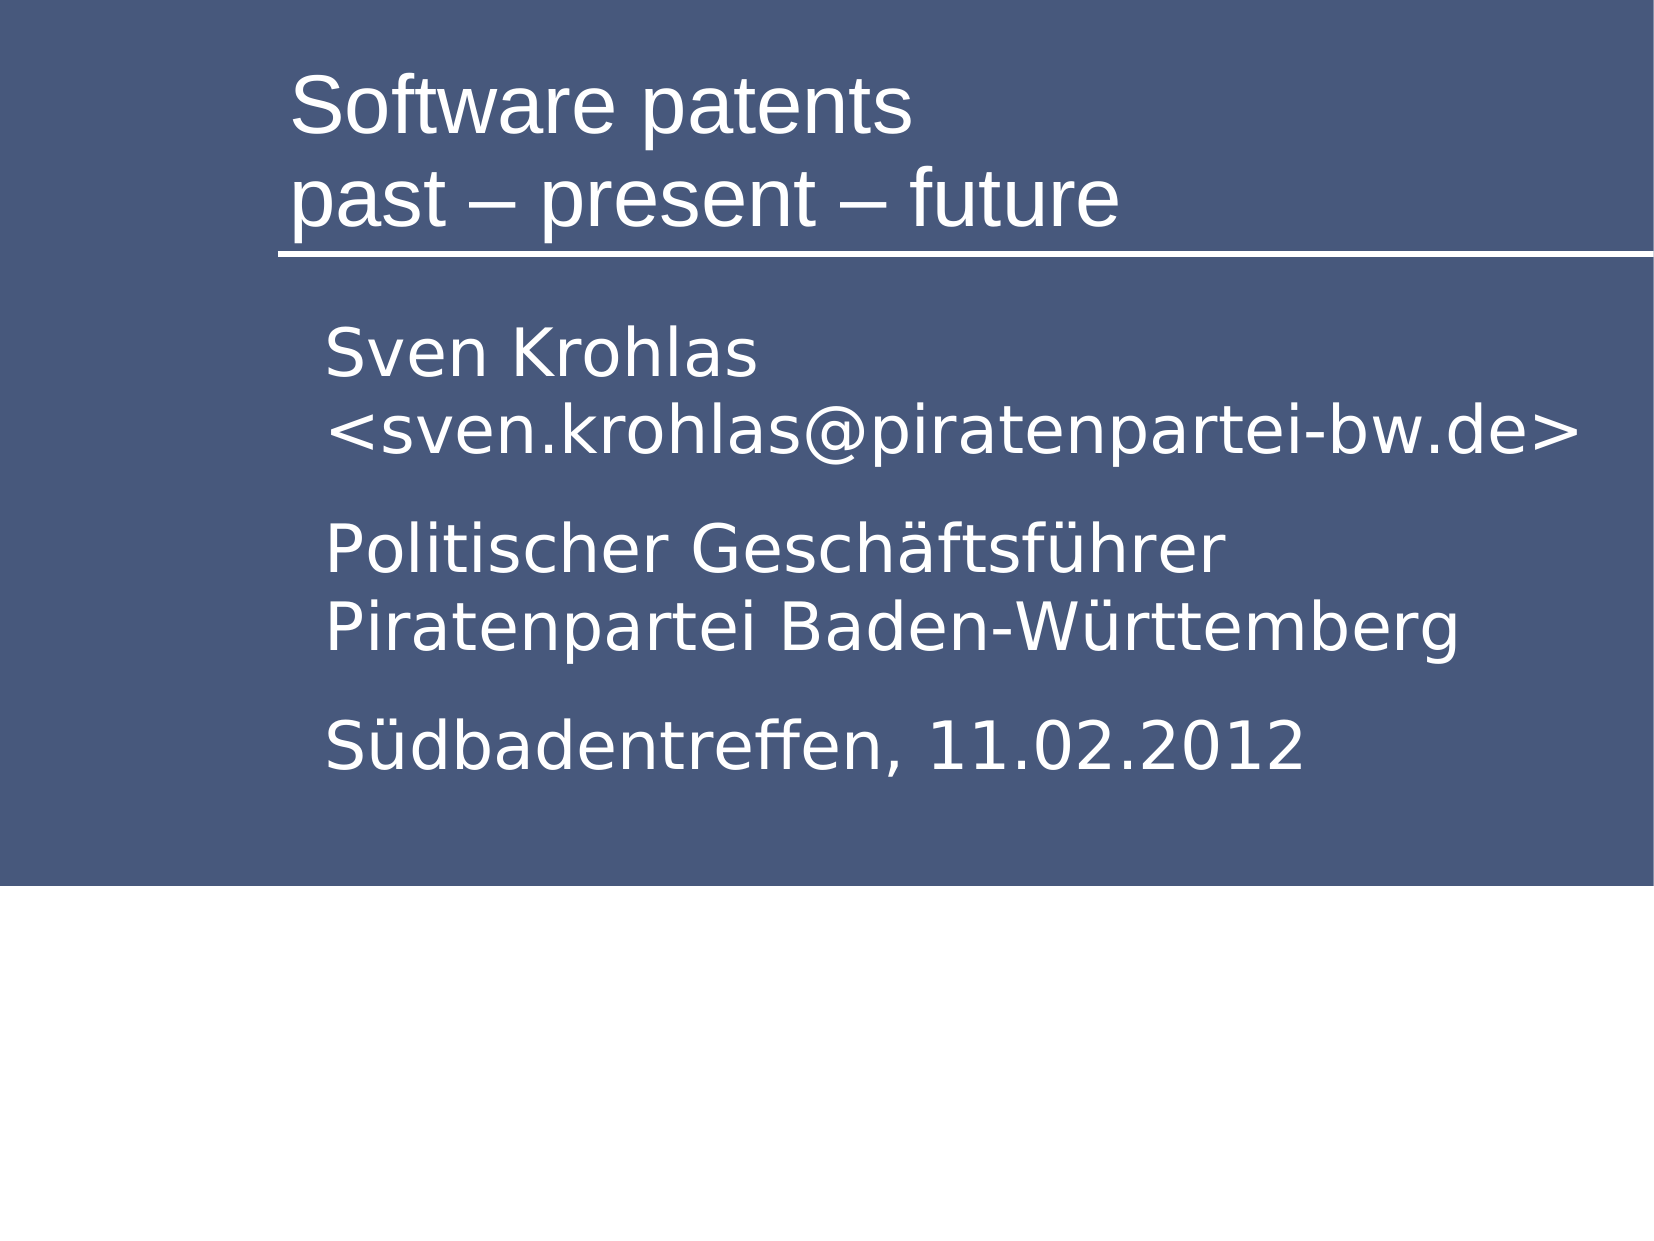

# Software patents past – present – future
Sven Krohlas <sven.krohlas@piratenpartei-bw.de>
Politischer Geschäftsführer Piratenpartei Baden-Württemberg
Südbadentreffen, 11.02.2012